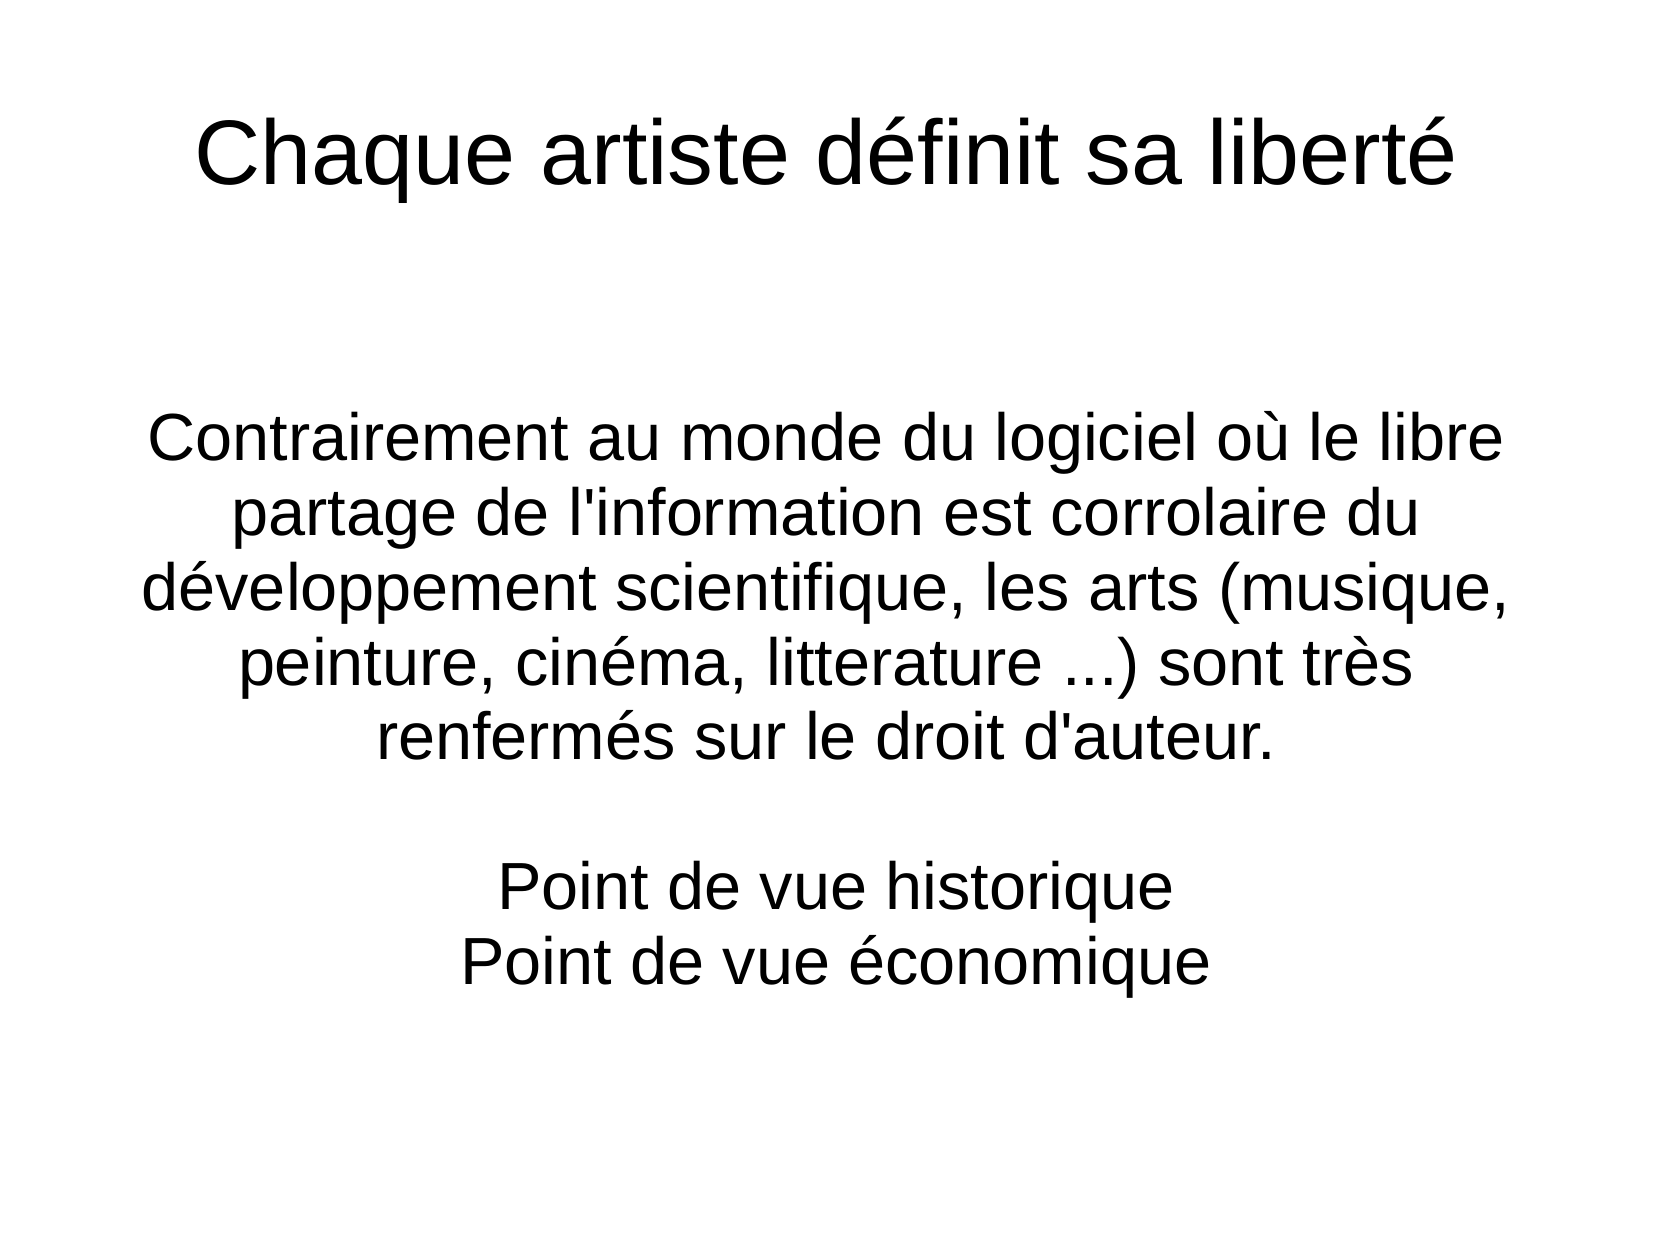

# Chaque artiste définit sa liberté
Contrairement au monde du logiciel où le libre partage de l'information est corrolaire du développement scientifique, les arts (musique, peinture, cinéma, litterature ...) sont très renfermés sur le droit d'auteur.
 Point de vue historique
 Point de vue économique